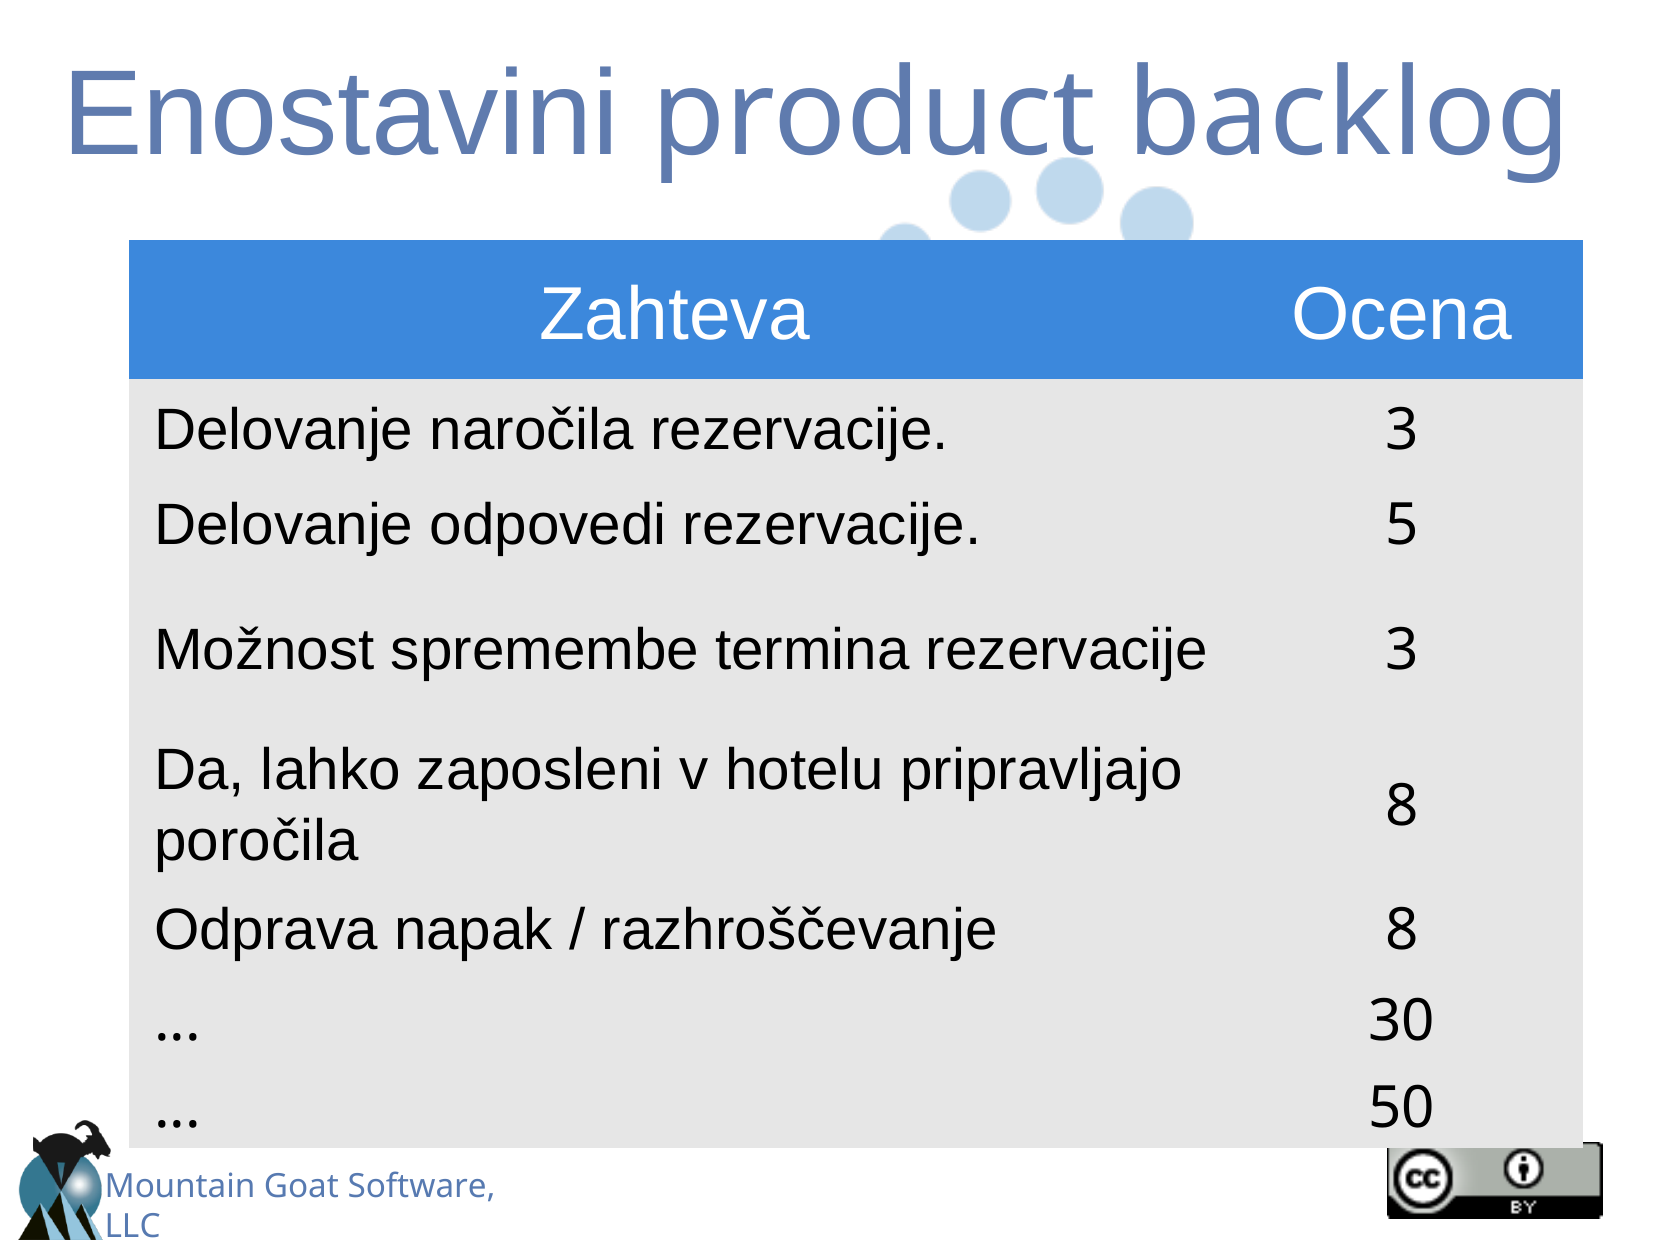

# Enostavini product backlog
| Zahteva | Ocena |
| --- | --- |
| Delovanje naročila rezervacije. | 3 |
| Delovanje odpovedi rezervacije. | 5 |
| Možnost spremembe termina rezervacije | 3 |
| Da, lahko zaposleni v hotelu pripravljajo poročila | 8 |
| Odprava napak / razhroščevanje | 8 |
| ... | 30 |
| ... | 50 |